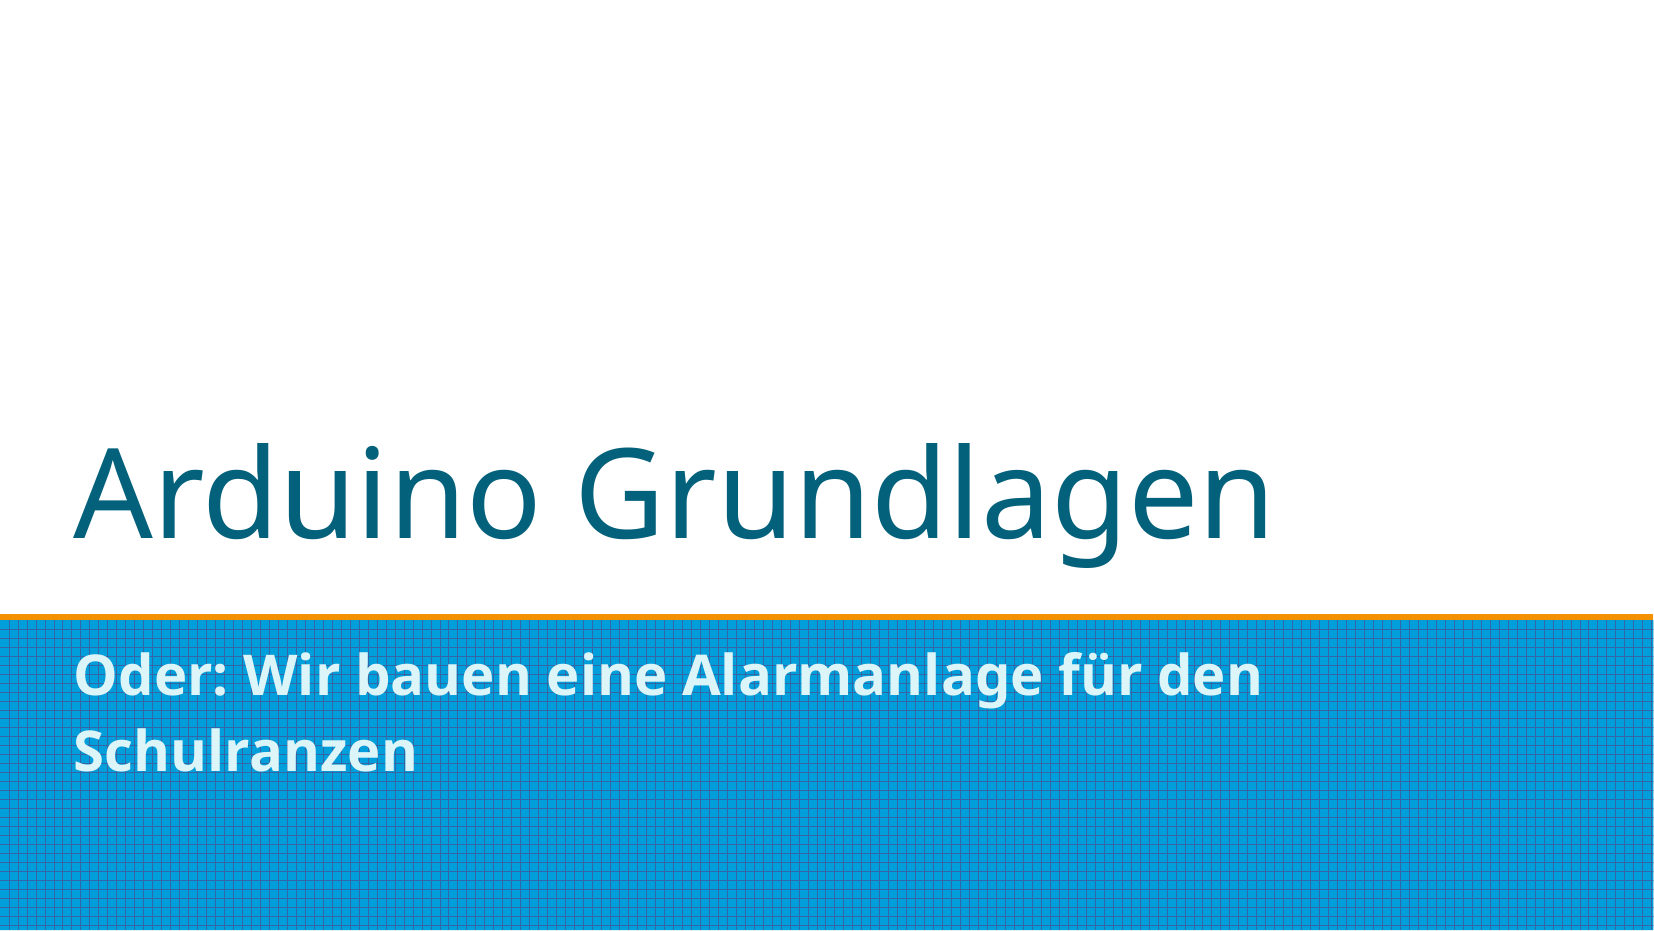

# Arduino Grundlagen
Oder: Wir bauen eine Alarmanlage für den Schulranzen